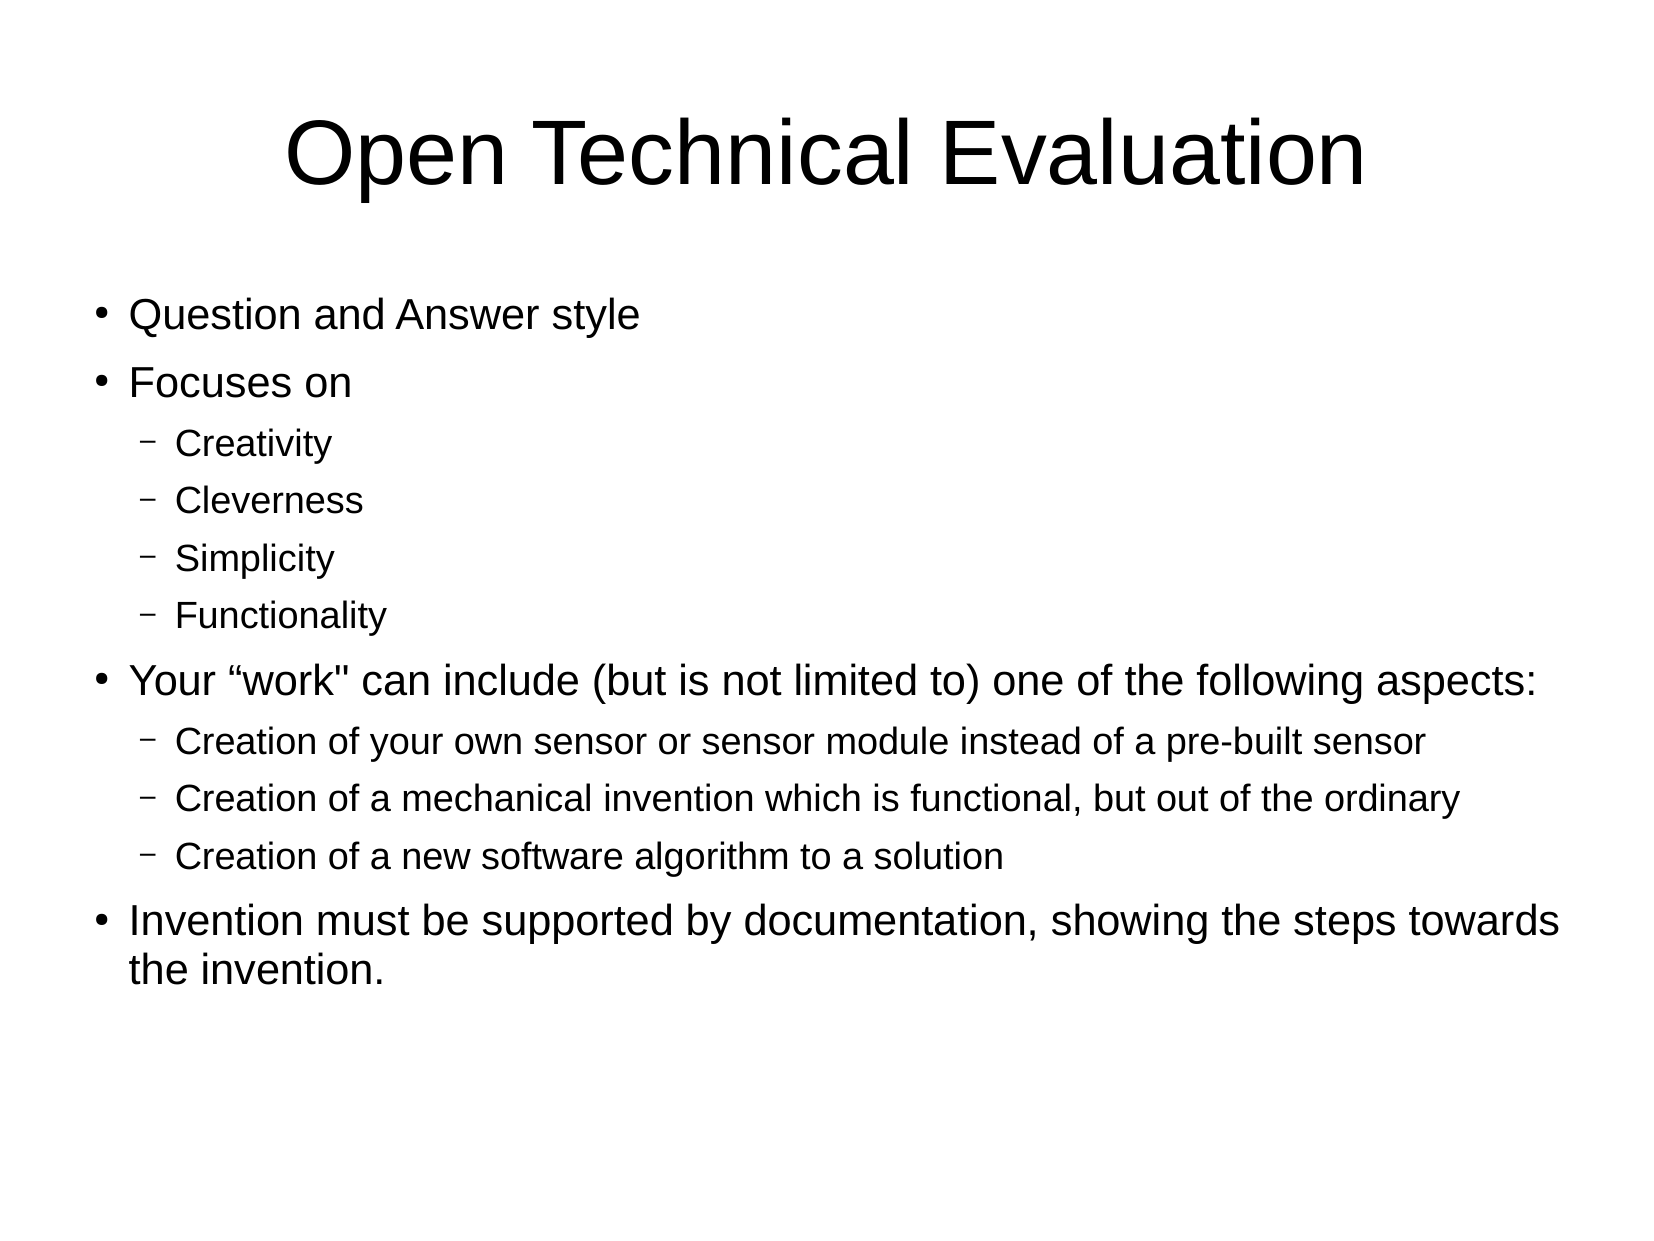

# Open Technical Evaluation
Question and Answer style
Focuses on
Creativity
Cleverness
Simplicity
Functionality
Your “work" can include (but is not limited to) one of the following aspects:
Creation of your own sensor or sensor module instead of a pre-built sensor
Creation of a mechanical invention which is functional, but out of the ordinary
Creation of a new software algorithm to a solution
Invention must be supported by documentation, showing the steps towards the invention.